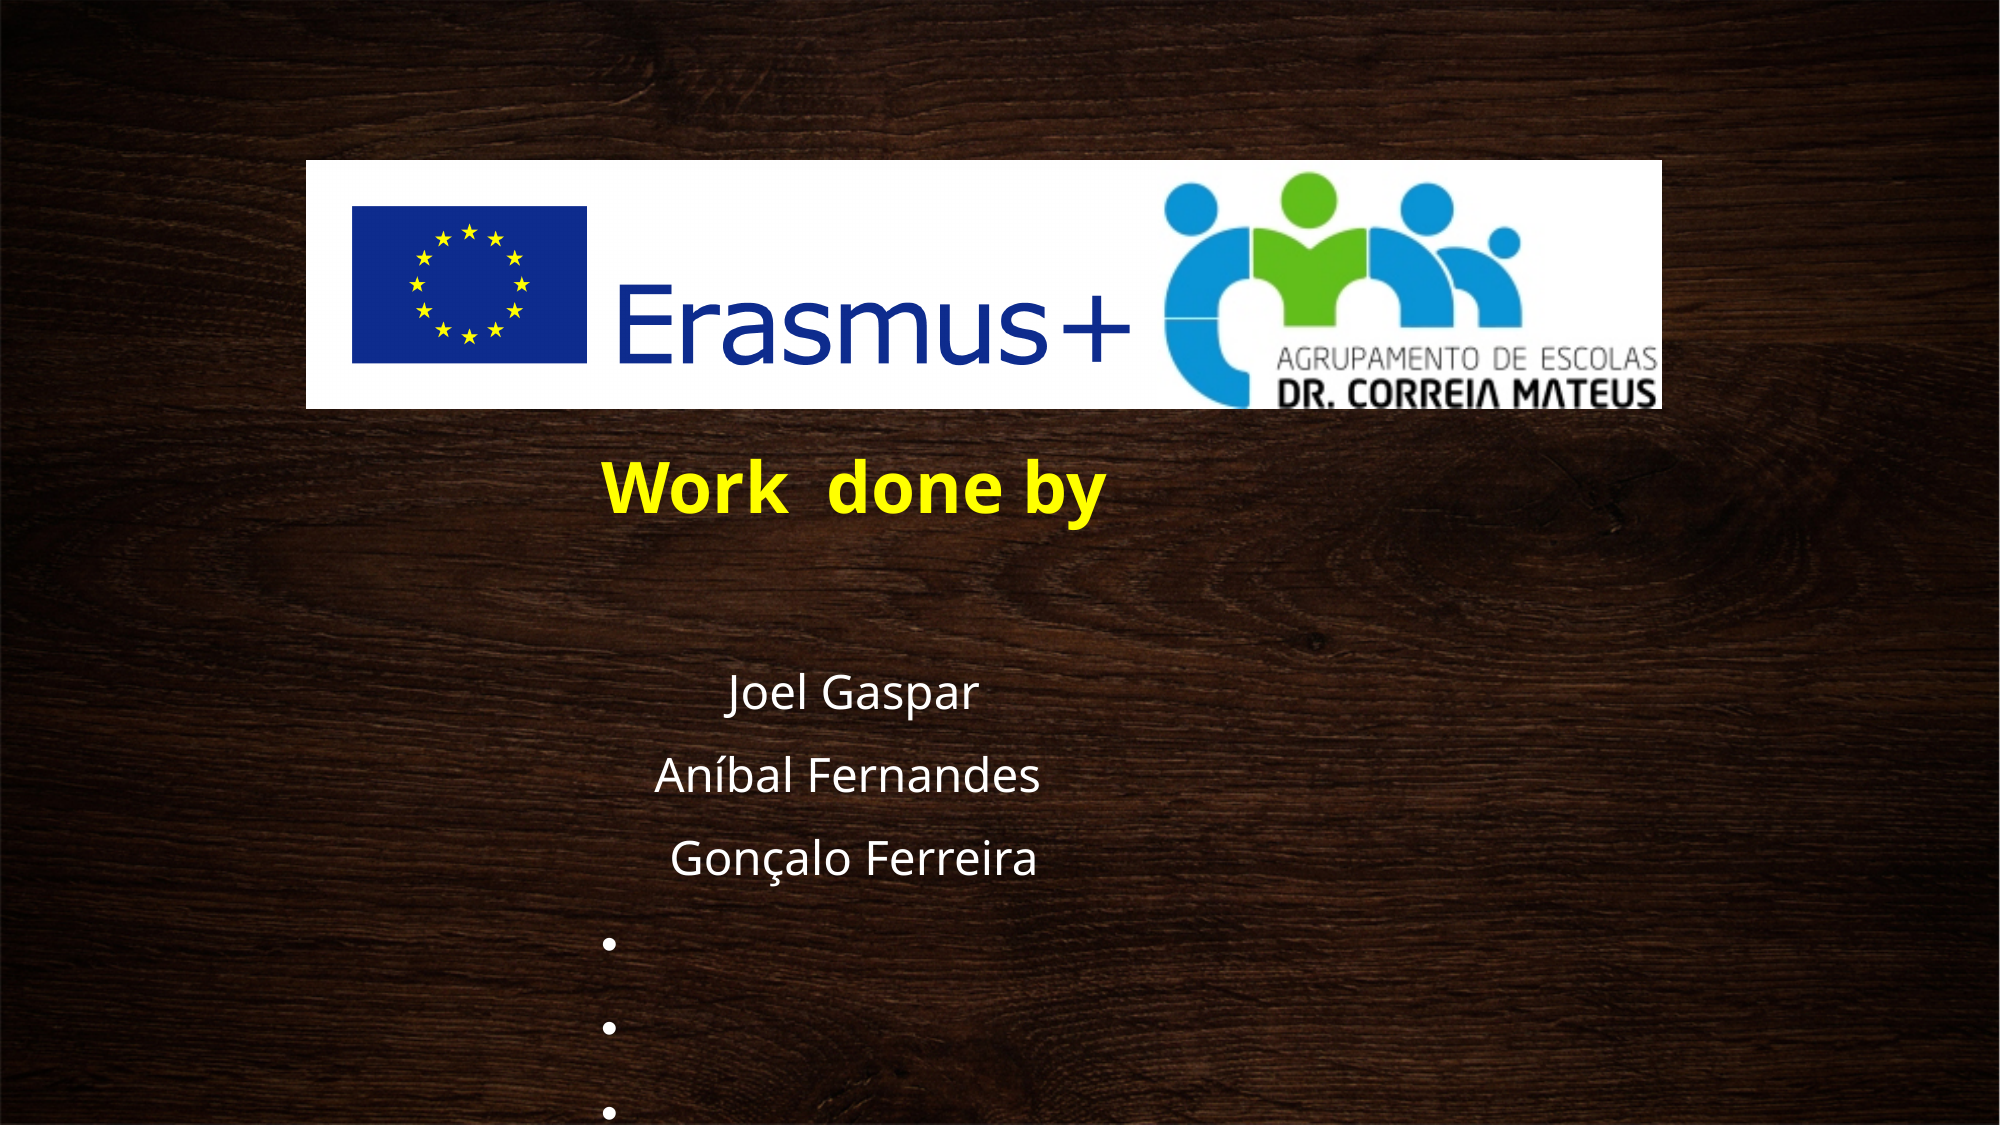

# Work done by
Joel Gaspar
Aníbal Fernandes
Gonçalo Ferreira